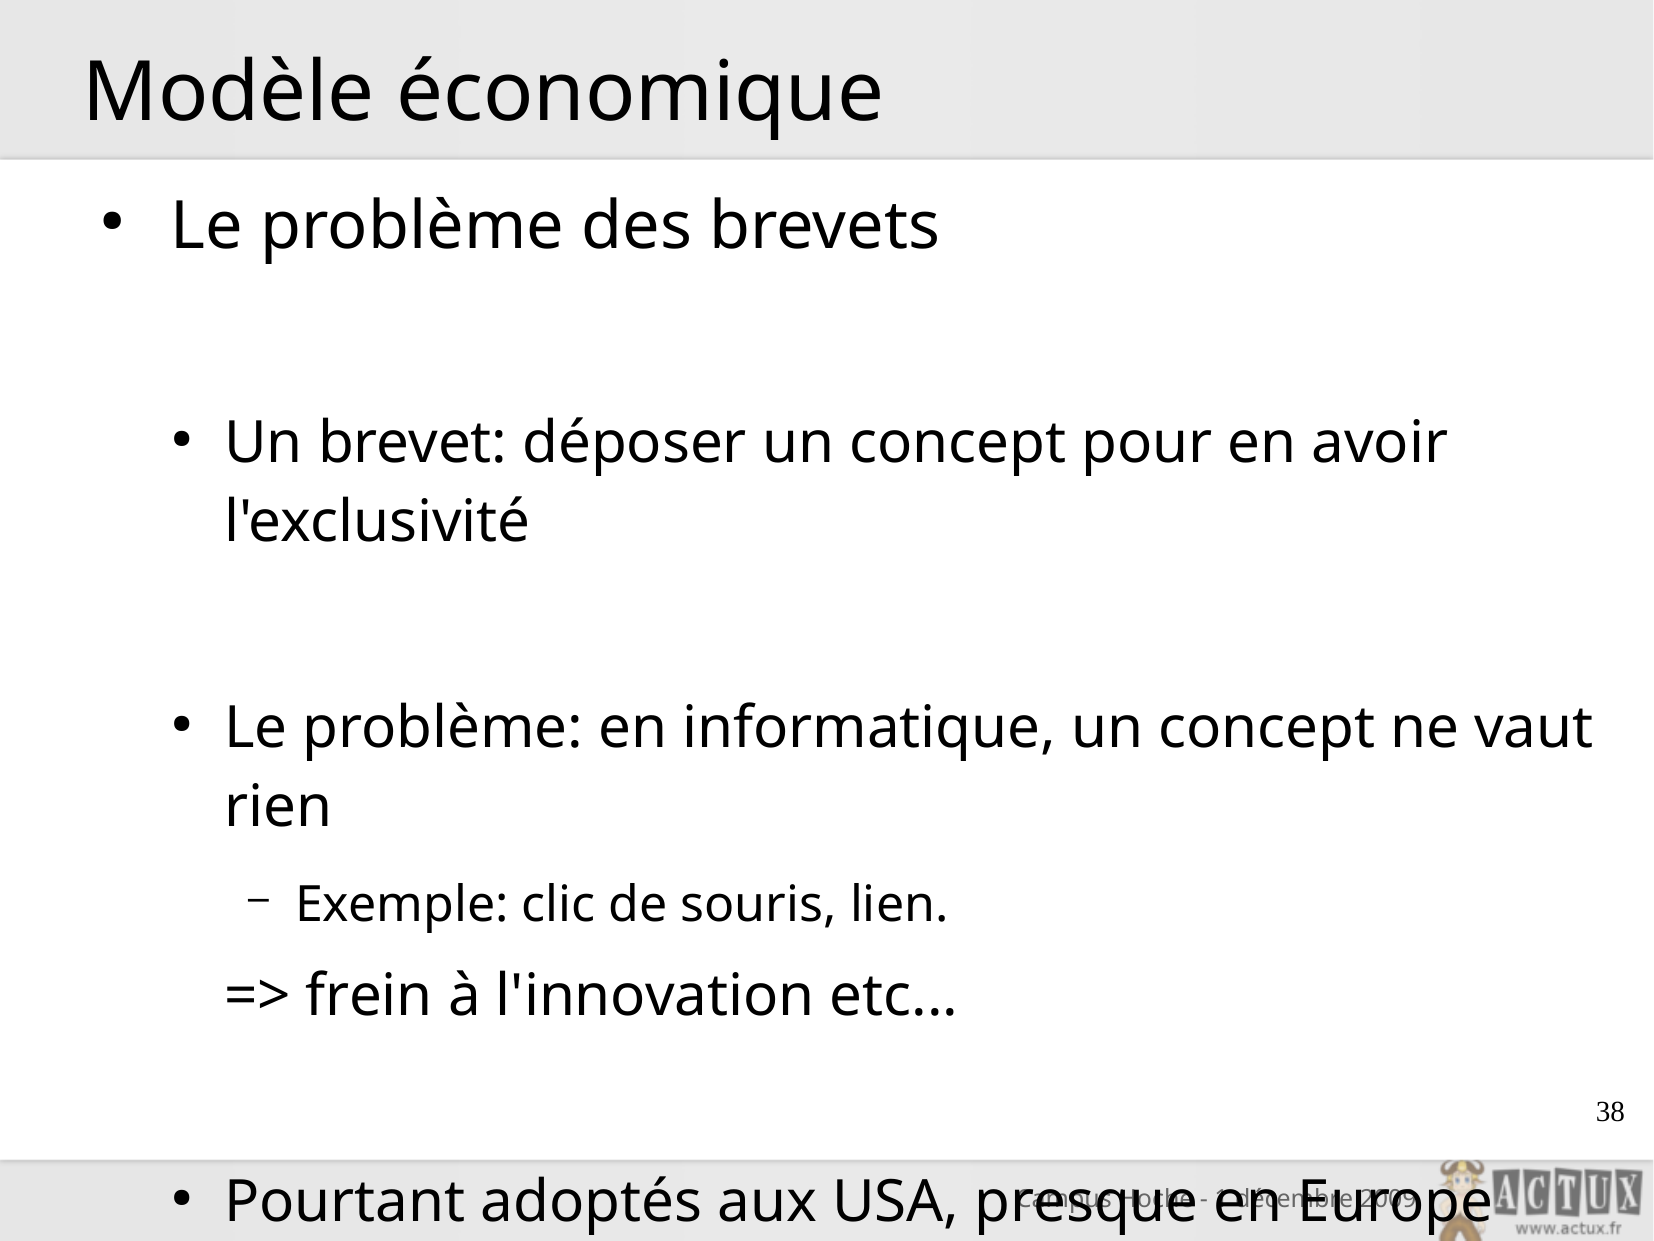

# Modèle économique
 Le problème des brevets
Un brevet: déposer un concept pour en avoir l'exclusivité
Le problème: en informatique, un concept ne vaut rien
Exemple: clic de souris, lien.
=> frein à l'innovation etc...
Pourtant adoptés aux USA, presque en Europe
38
Campus Hoche - 1 décembre 2009